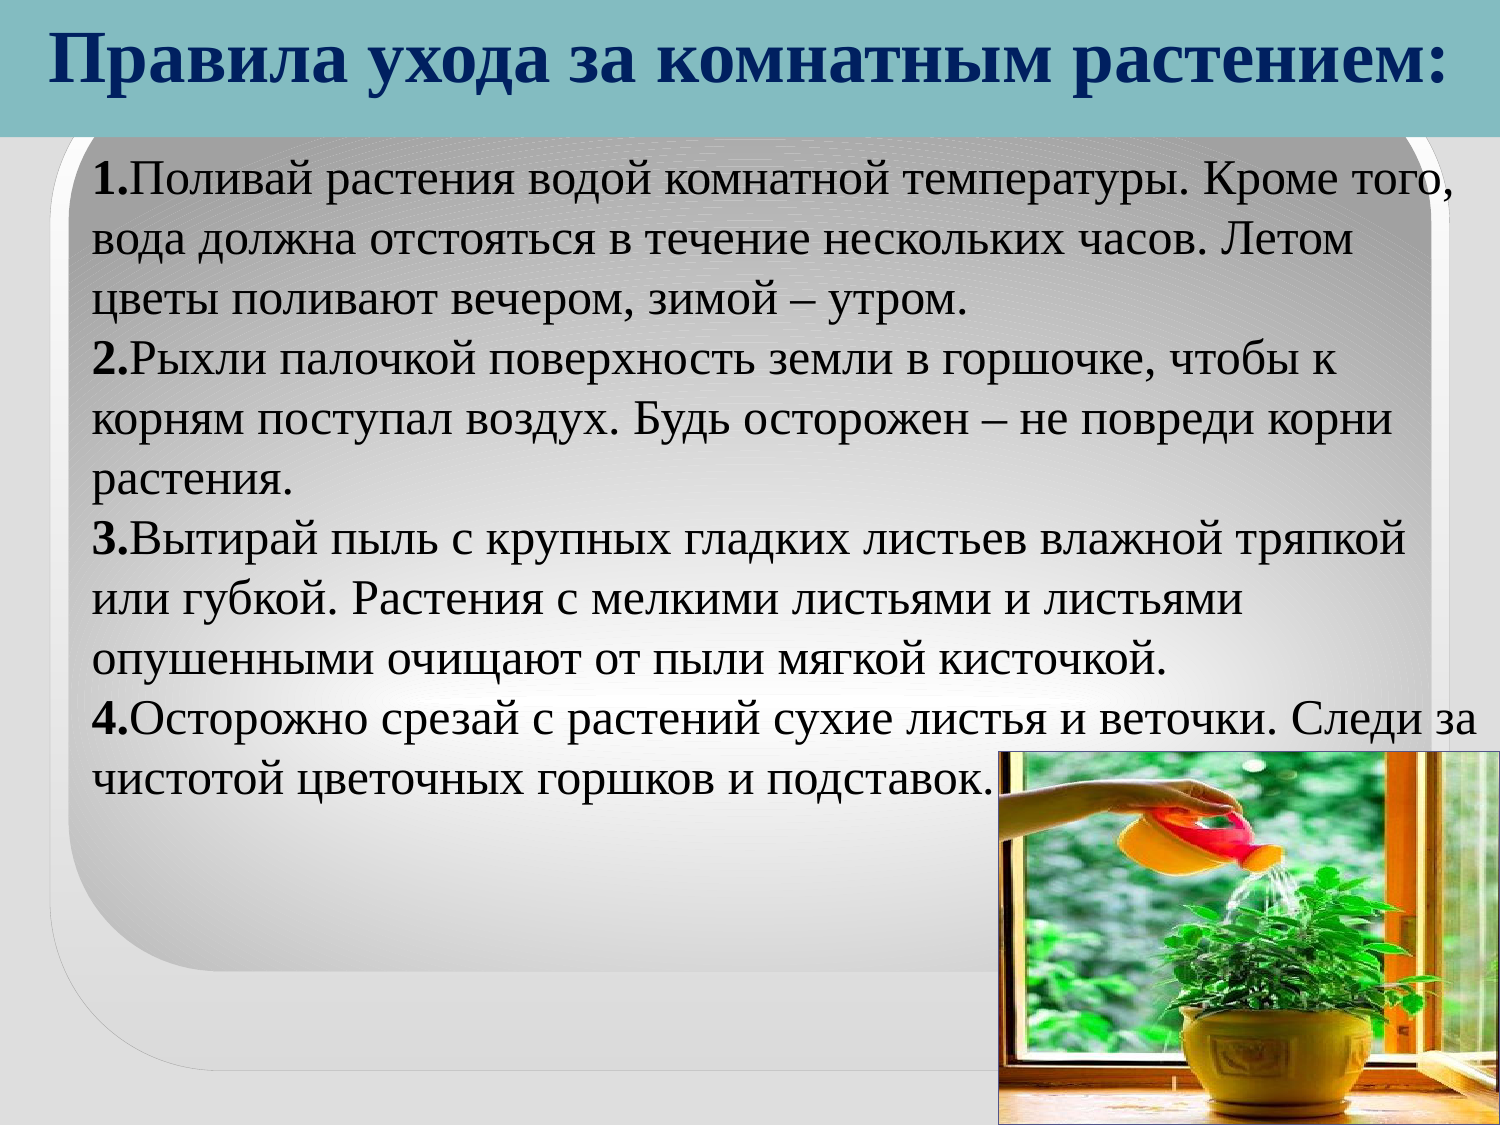

# Правила ухода за комнатным растением:
1.Поливай растения водой комнатной температуры. Кроме того, вода должна отстояться в течение нескольких часов. Летом цветы поливают вечером, зимой – утром.
2.Рыхли палочкой поверхность земли в горшочке, чтобы к корням поступал воздух. Будь осторожен – не повреди корни растения.
3.Вытирай пыль с крупных гладких листьев влажной тряпкой или губкой. Растения с мелкими листьями и листьями опушенными очищают от пыли мягкой кисточкой.
4.Осторожно срезай с растений сухие листья и веточки. Следи за чистотой цветочных горшков и подставок.